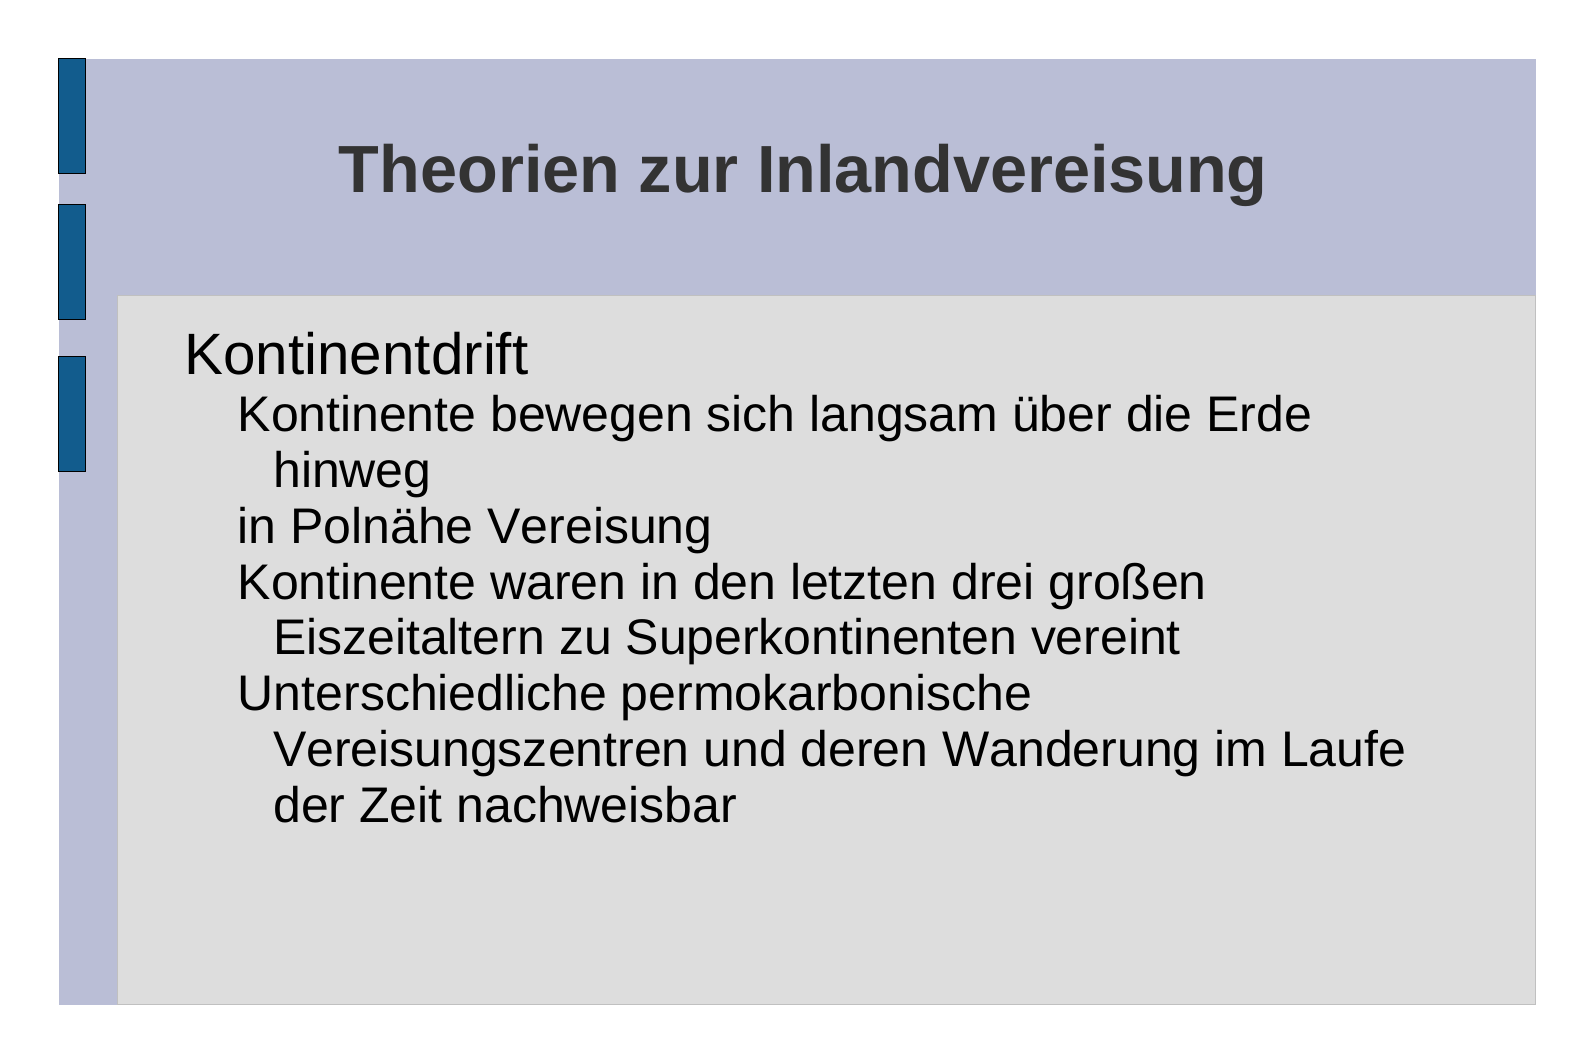

# Theorien zur Inlandvereisung
Kontinentdrift
Kontinente bewegen sich langsam über die Erde hinweg
in Polnähe Vereisung
Kontinente waren in den letzten drei großen Eiszeitaltern zu Superkontinenten vereint
Unterschiedliche permokarbonische Vereisungszentren und deren Wanderung im Laufe der Zeit nachweisbar